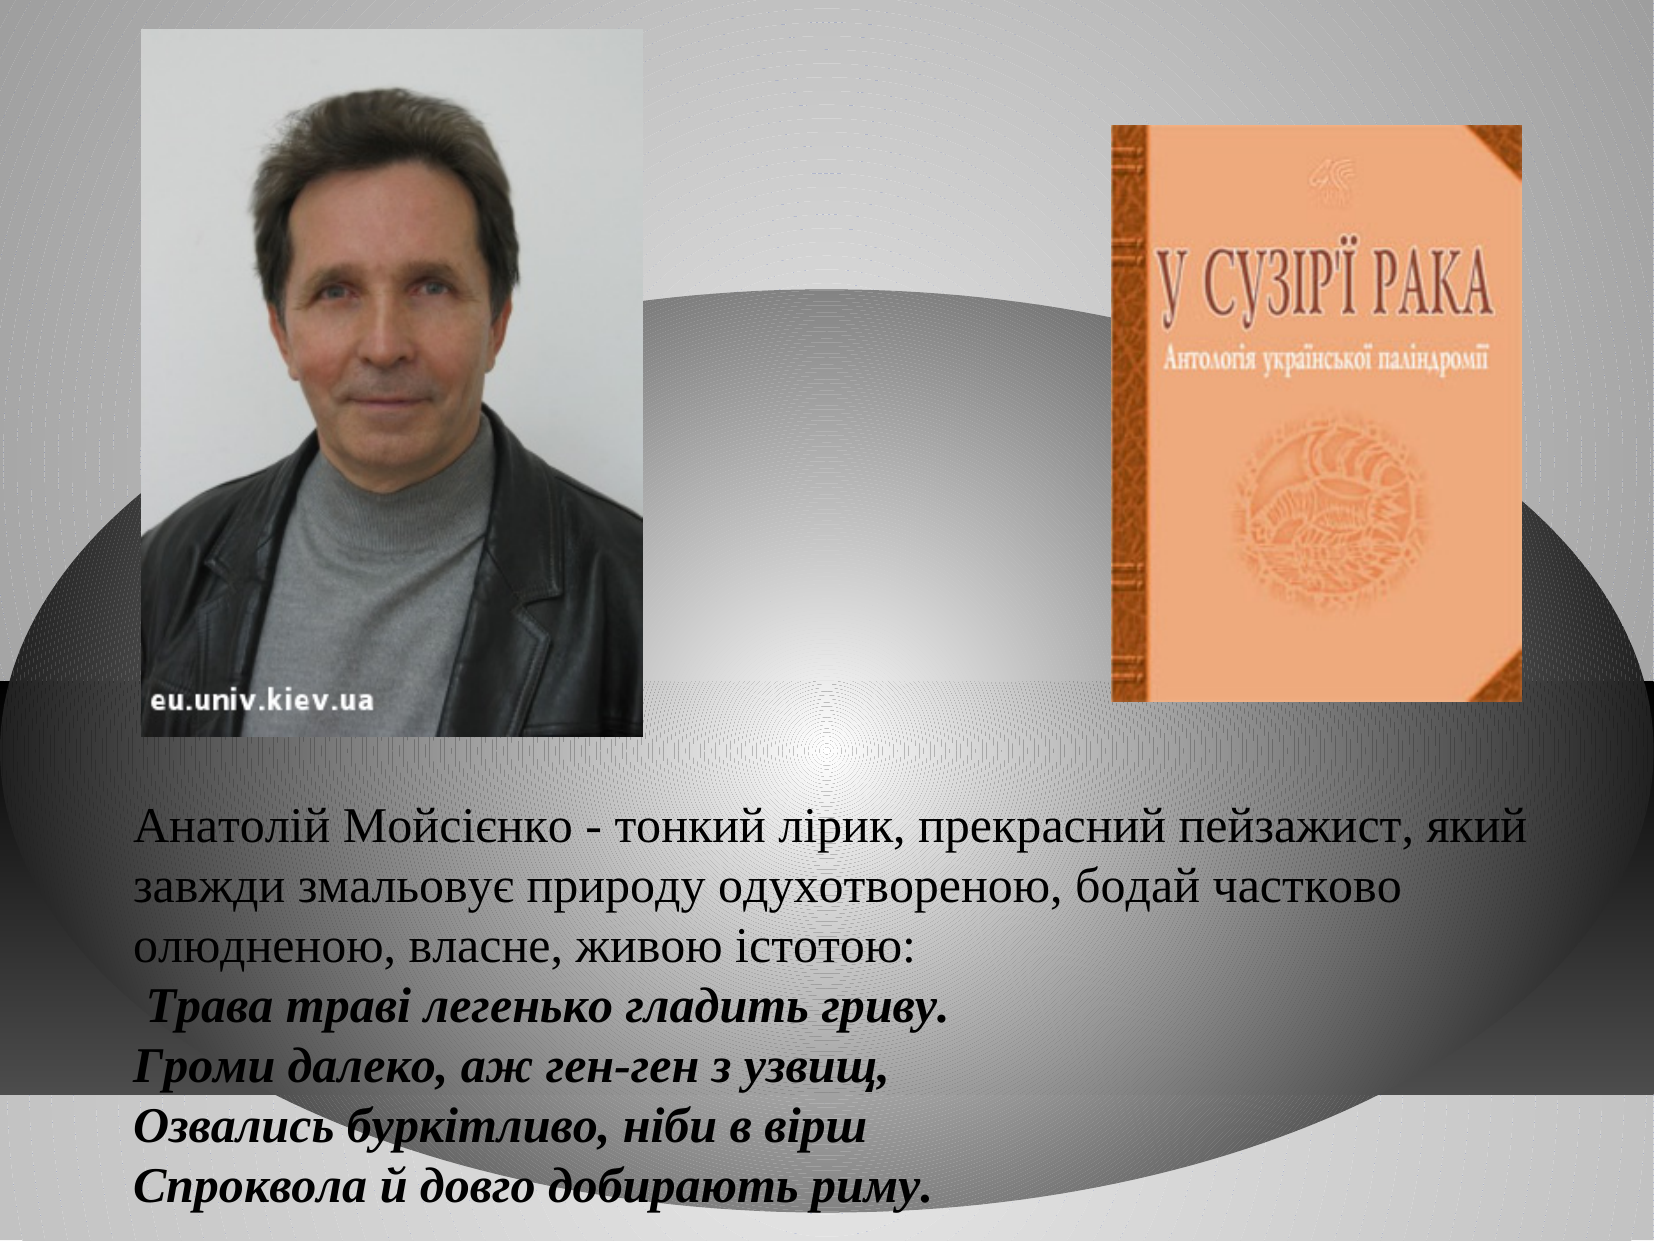

Анатолій Мойсієнко - тонкий лірик, прекрасний пейзажист, який завжди змальовує природу одухотвореною, бодай частково олюдненою, власне, живою істотою:
 Трава траві легенько гладить гриву.
Громи далеко, аж ген-ген з узвищ,
Озвались буркітливо, ніби в вірш 
Спроквола й довго добирають риму.